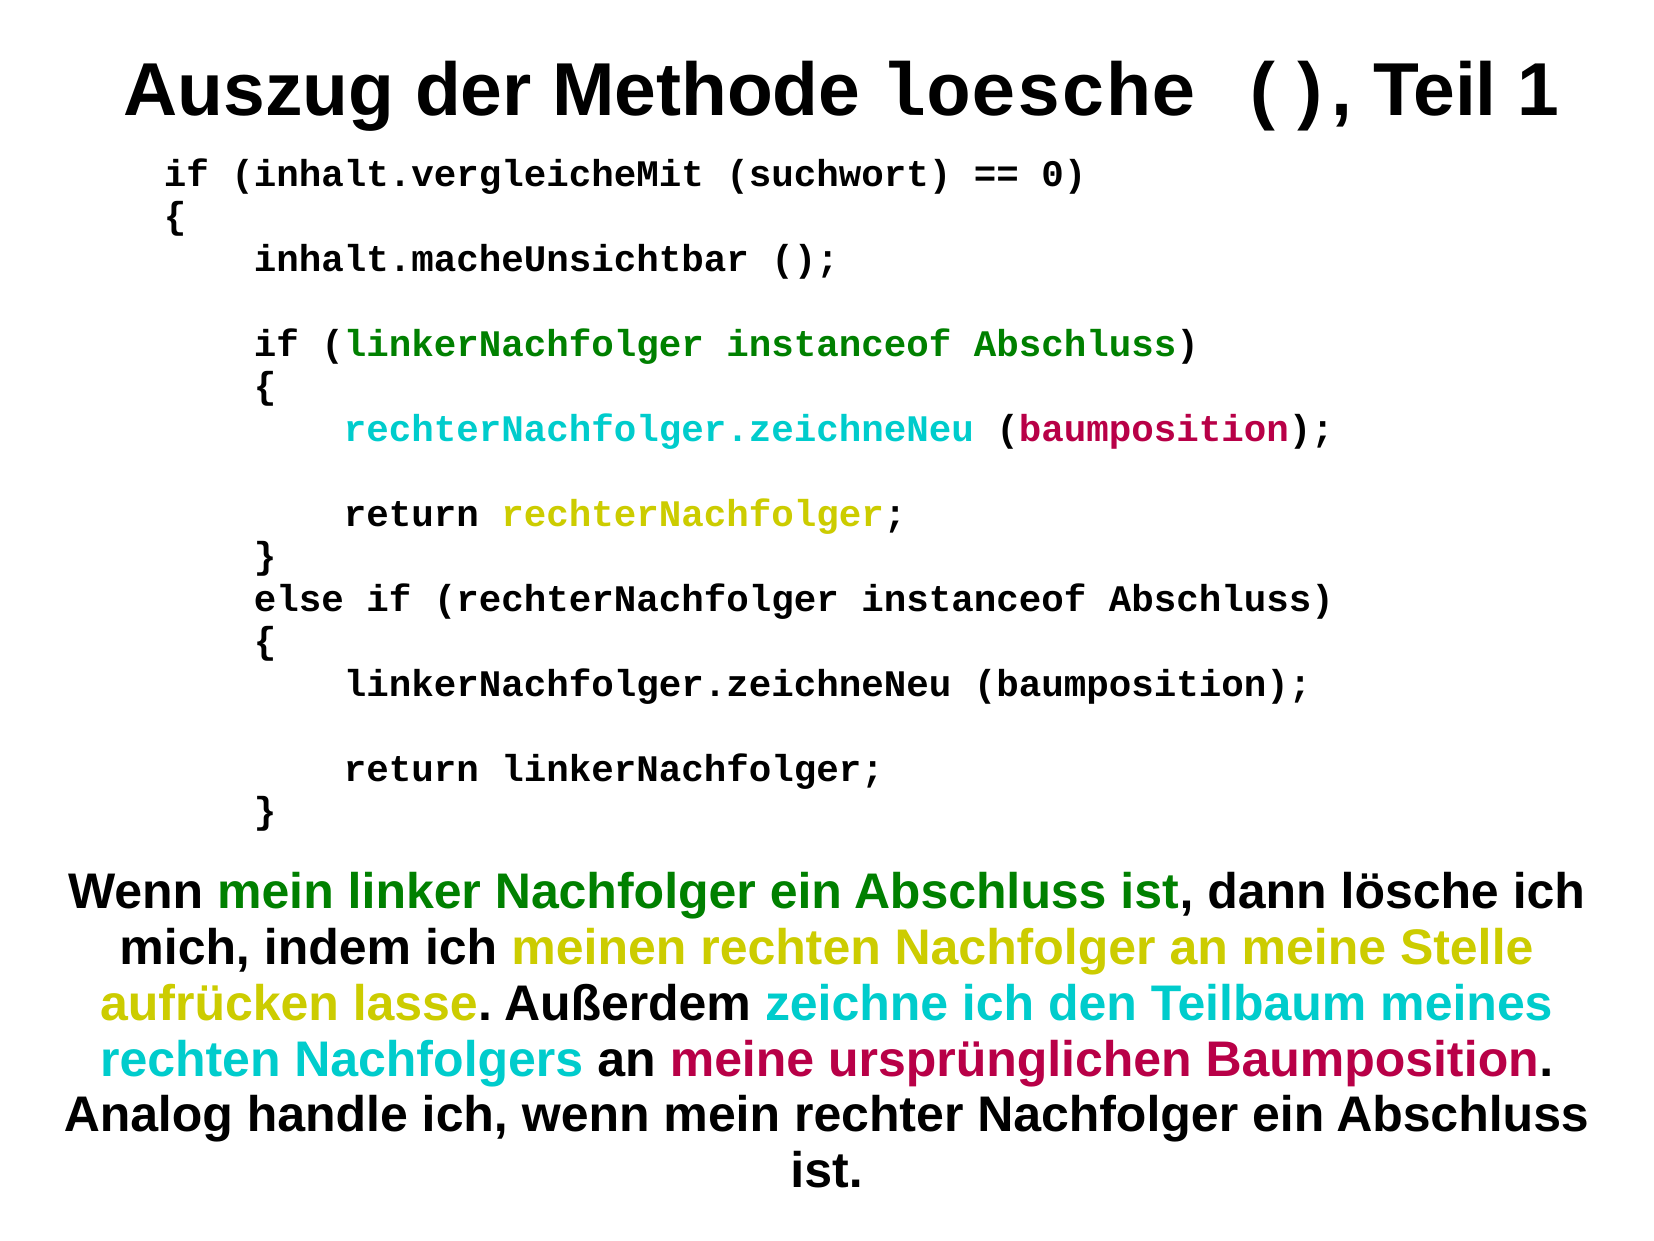

Auszug der Methode loesche (), Teil 1
 if (inhalt.vergleicheMit (suchwort) == 0)
 {
 inhalt.macheUnsichtbar ();
 if (linkerNachfolger instanceof Abschluss)
 {
 rechterNachfolger.zeichneNeu (baumposition);
 return rechterNachfolger;
 }
 else if (rechterNachfolger instanceof Abschluss)
 {
 linkerNachfolger.zeichneNeu (baumposition);
 return linkerNachfolger;
 }
Wenn mein linker Nachfolger ein Abschluss ist, dann lösche ich mich, indem ich meinen rechten Nachfolger an meine Stelle aufrücken lasse. Außerdem zeichne ich den Teilbaum meines rechten Nachfolgers an meine ursprünglichen Baumposition. Analog handle ich, wenn mein rechter Nachfolger ein Abschluss ist.